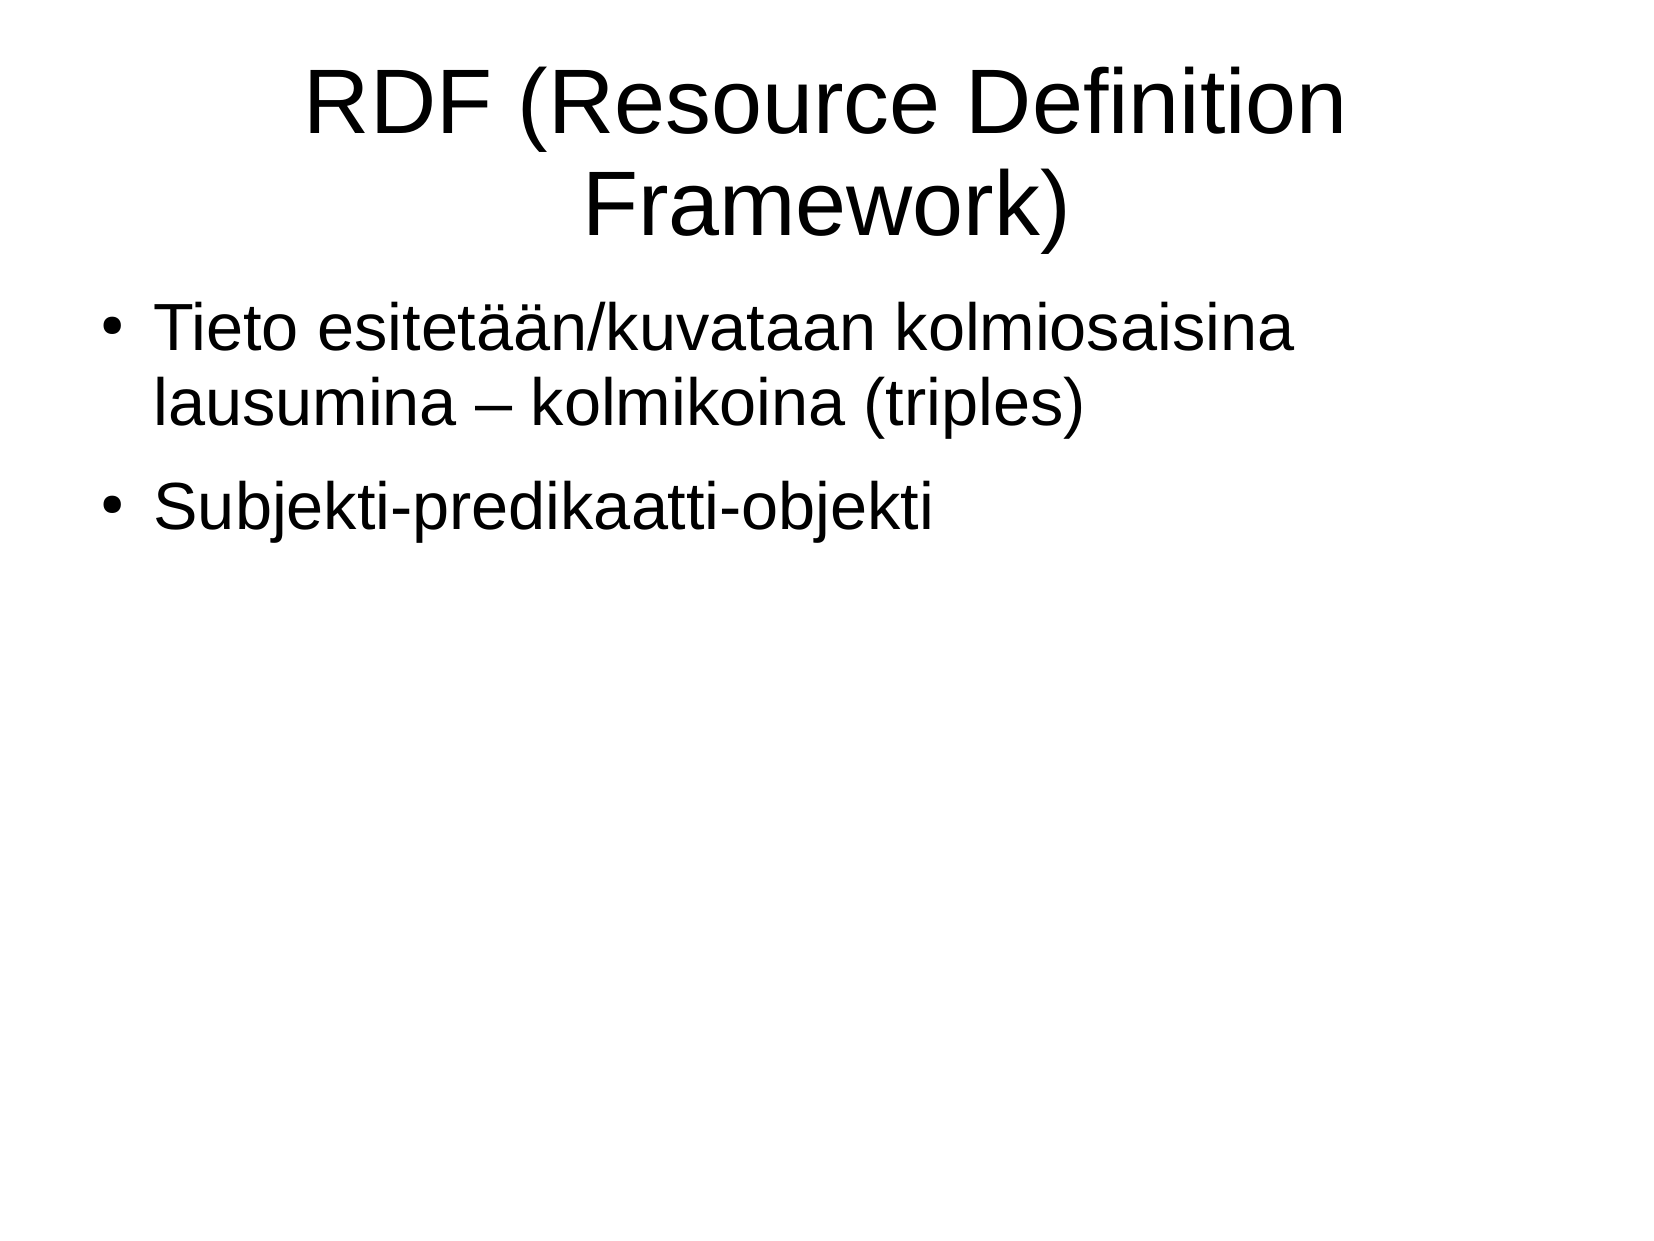

# RDF (Resource Definition Framework)
Tieto esitetään/kuvataan kolmiosaisina lausumina – kolmikoina (triples)
Subjekti-predikaatti-objekti